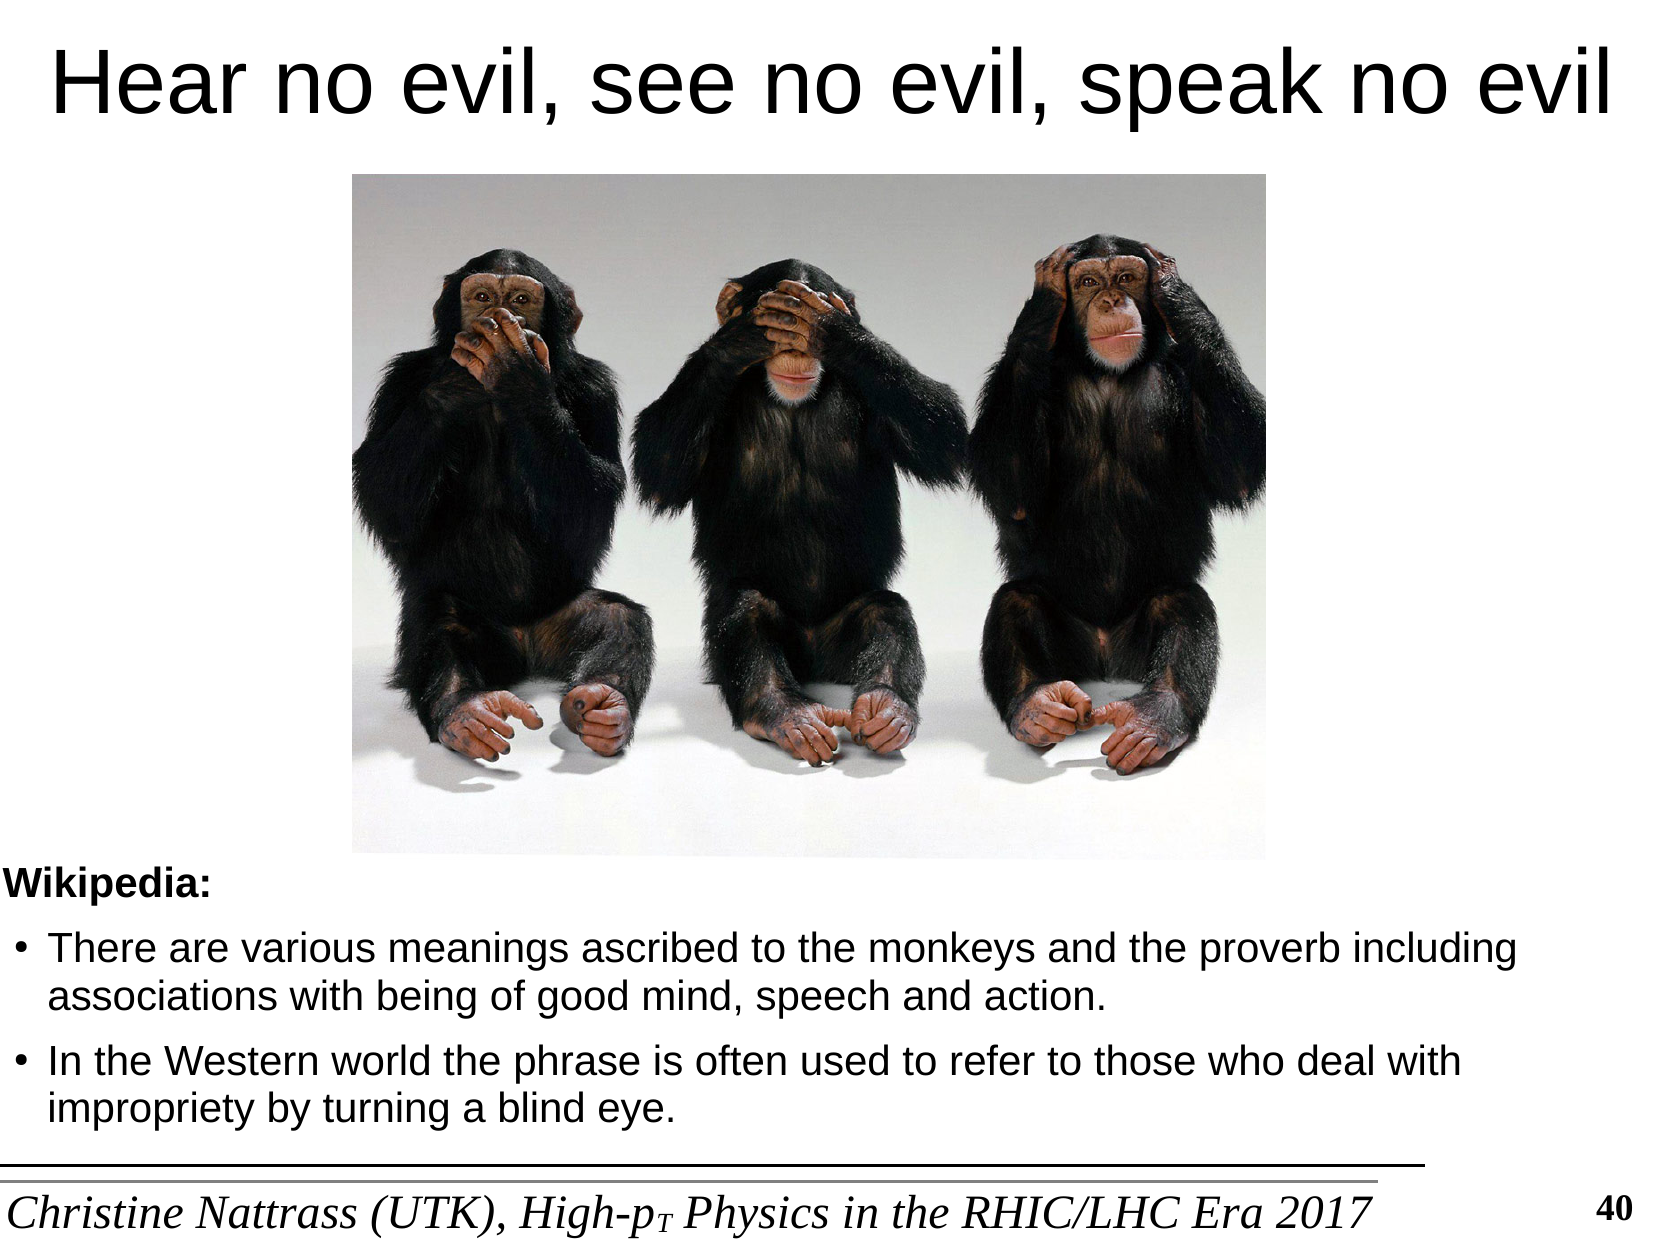

# Hear no evil, see no evil, speak no evil
Wikipedia:
There are various meanings ascribed to the monkeys and the proverb including associations with being of good mind, speech and action.
In the Western world the phrase is often used to refer to those who deal with impropriety by turning a blind eye.